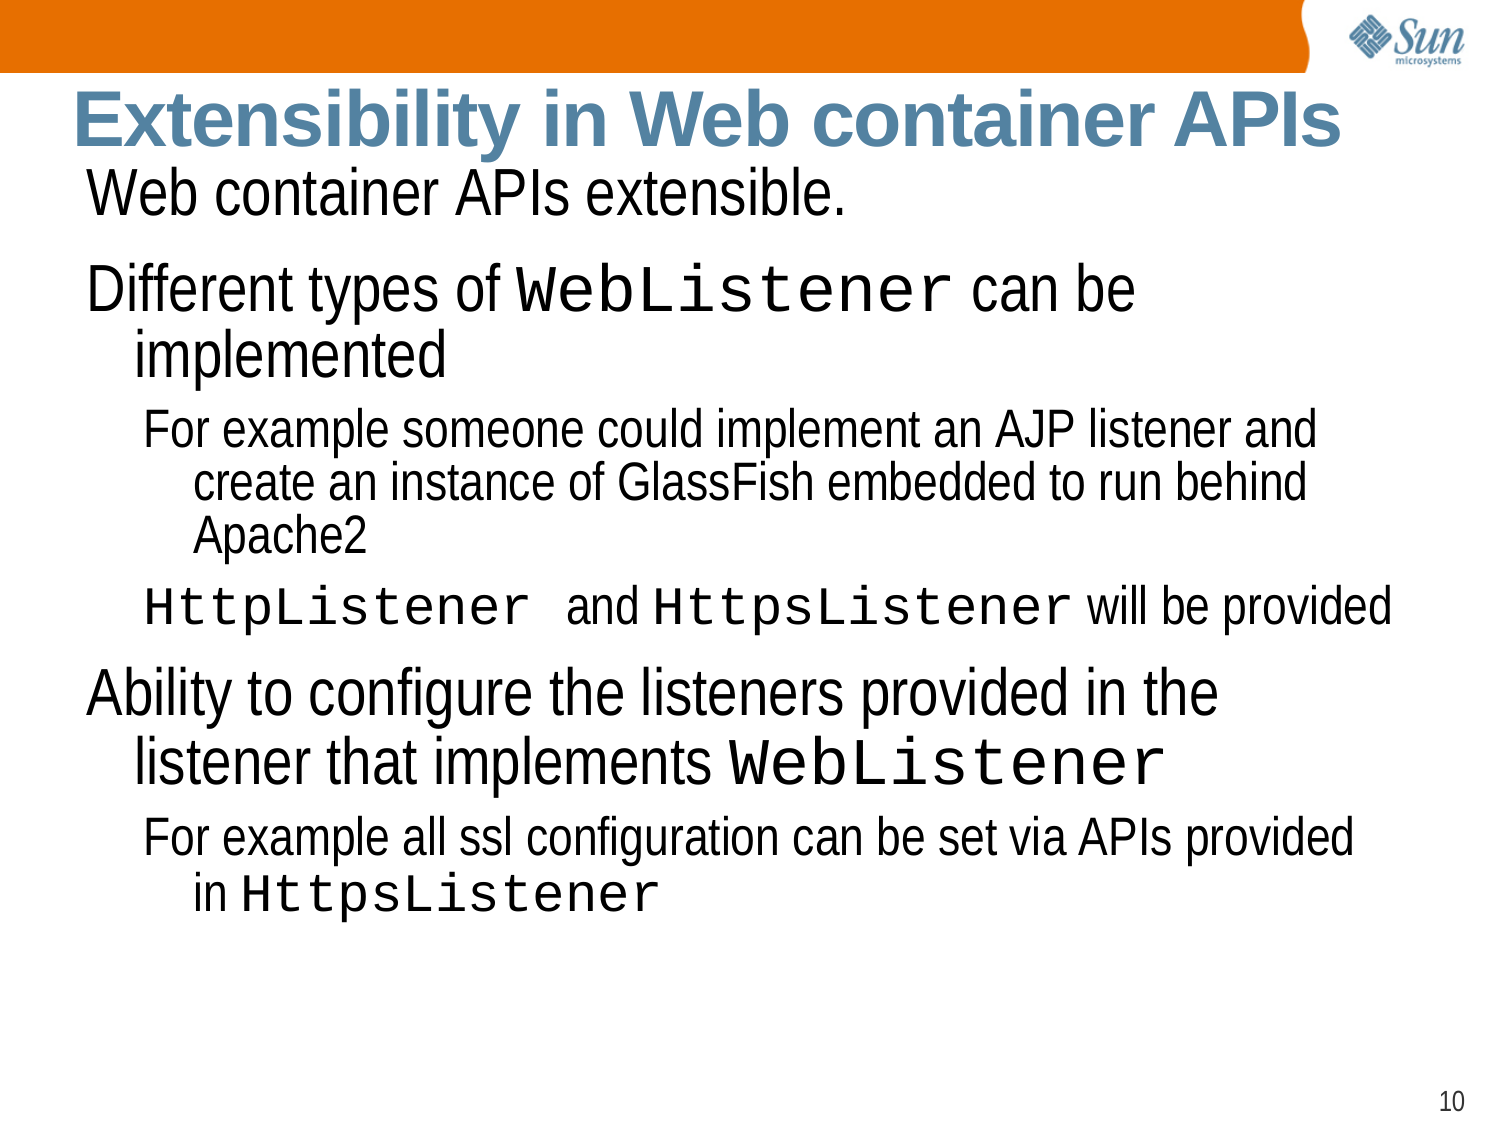

# Extensibility in Web container APIs
Web container APIs extensible.
Different types of WebListener can be implemented
For example someone could implement an AJP listener and create an instance of GlassFish embedded to run behind Apache2
HttpListener and HttpsListener will be provided
Ability to configure the listeners provided in the listener that implements WebListener
For example all ssl configuration can be set via APIs provided in HttpsListener